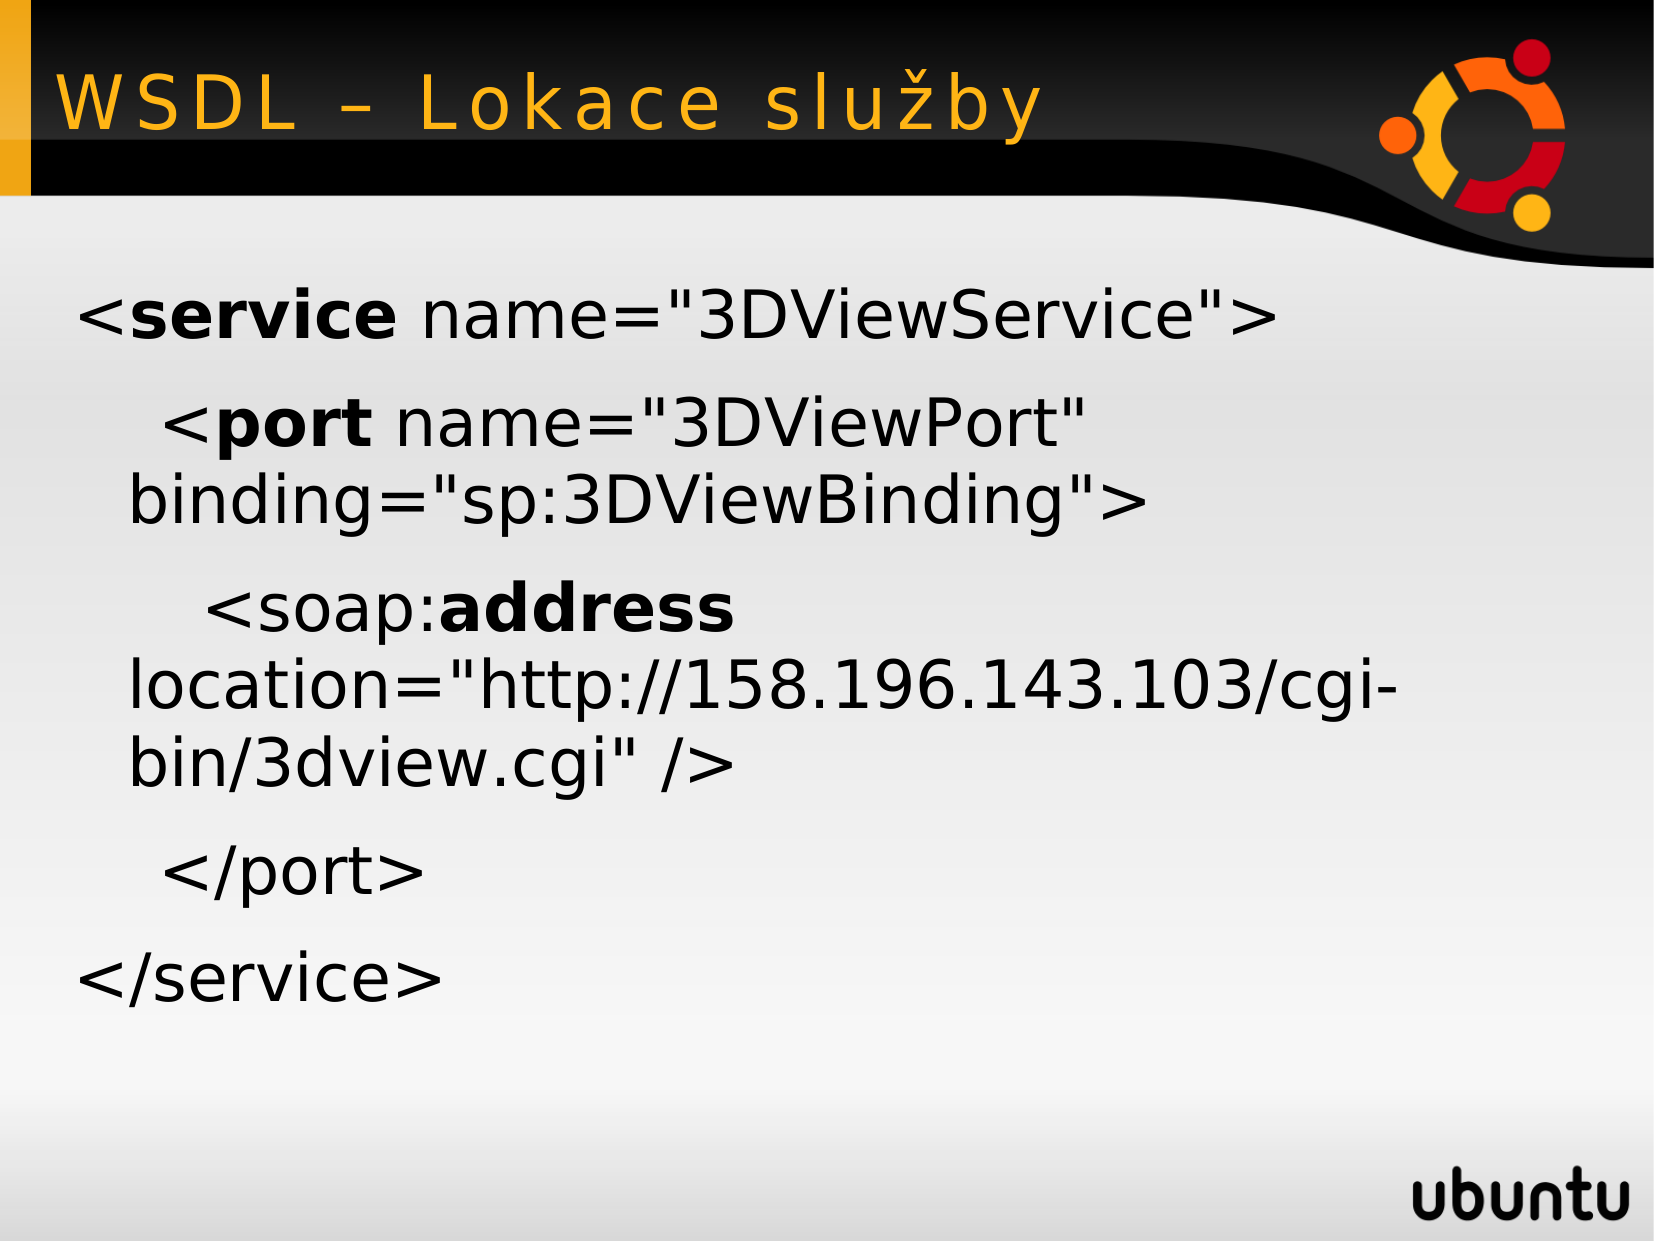

# WSDL – Lokace služby
<service name="3DViewService">
 <port name="3DViewPort" binding="sp:3DViewBinding">
 <soap:address location="http://158.196.143.103/cgi-bin/3dview.cgi" />
 </port>
</service>